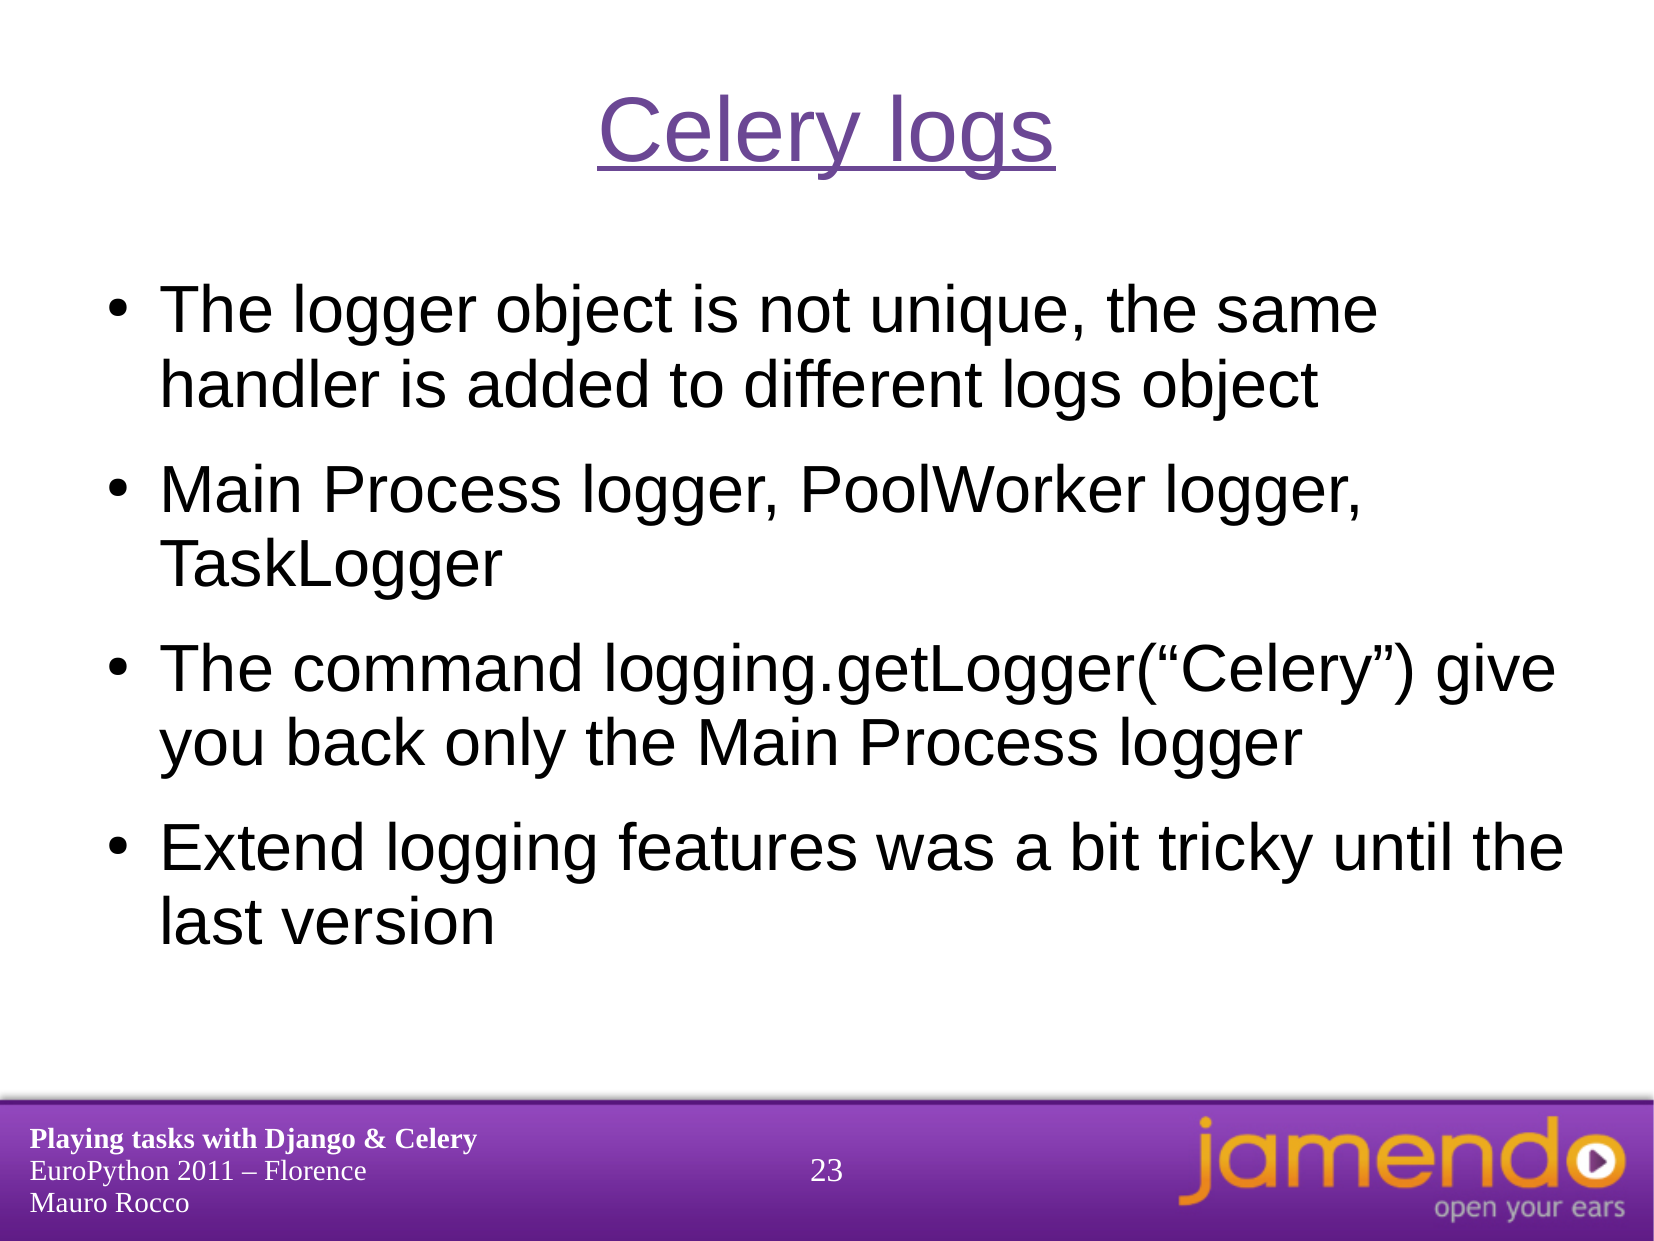

# Celery logs
The logger object is not unique, the same handler is added to different logs object
Main Process logger, PoolWorker logger, TaskLogger
The command logging.getLogger(“Celery”) give you back only the Main Process logger
Extend logging features was a bit tricky until the last version
23